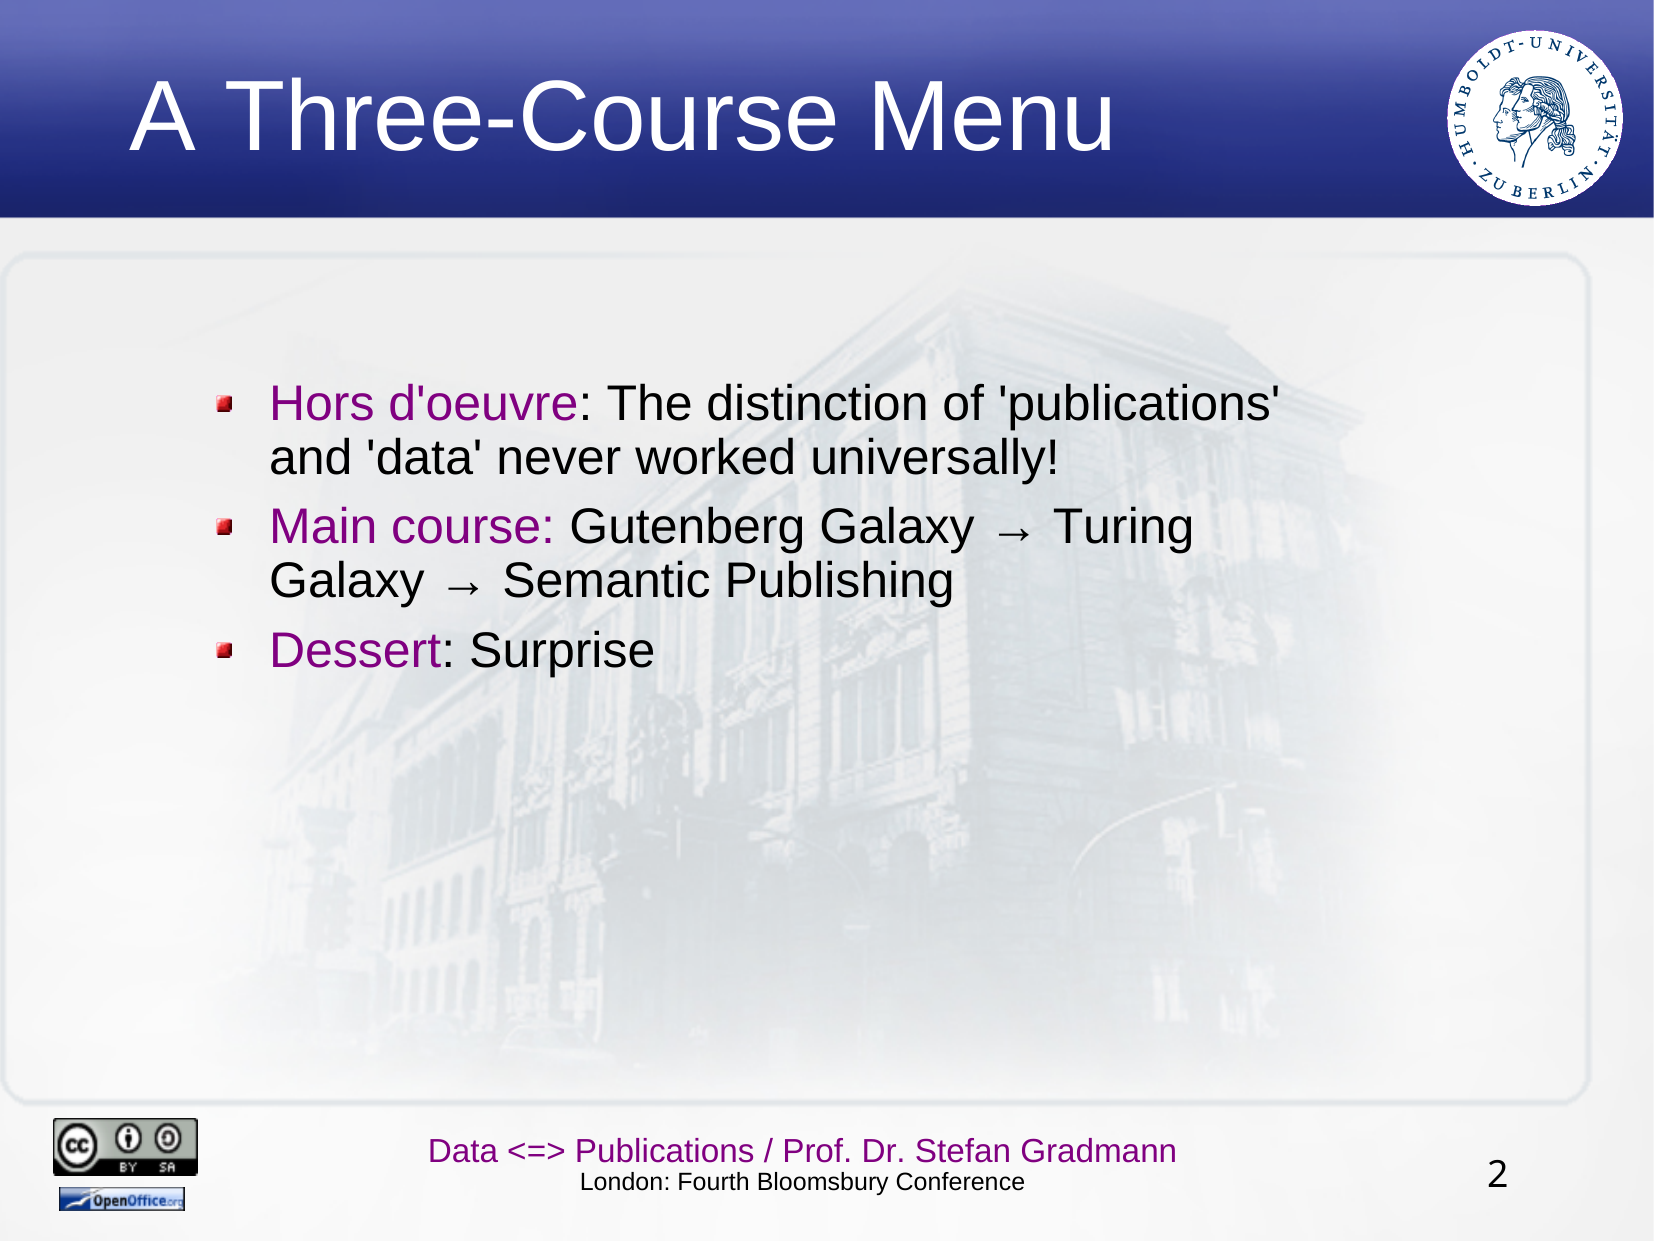

# A Three-Course Menu
Hors d'oeuvre: The distinction of 'publications' and 'data' never worked universally!
Main course: Gutenberg Galaxy → Turing Galaxy → Semantic Publishing
Dessert: Surprise
Data <=> Publications / Prof. Dr. Stefan Gradmann